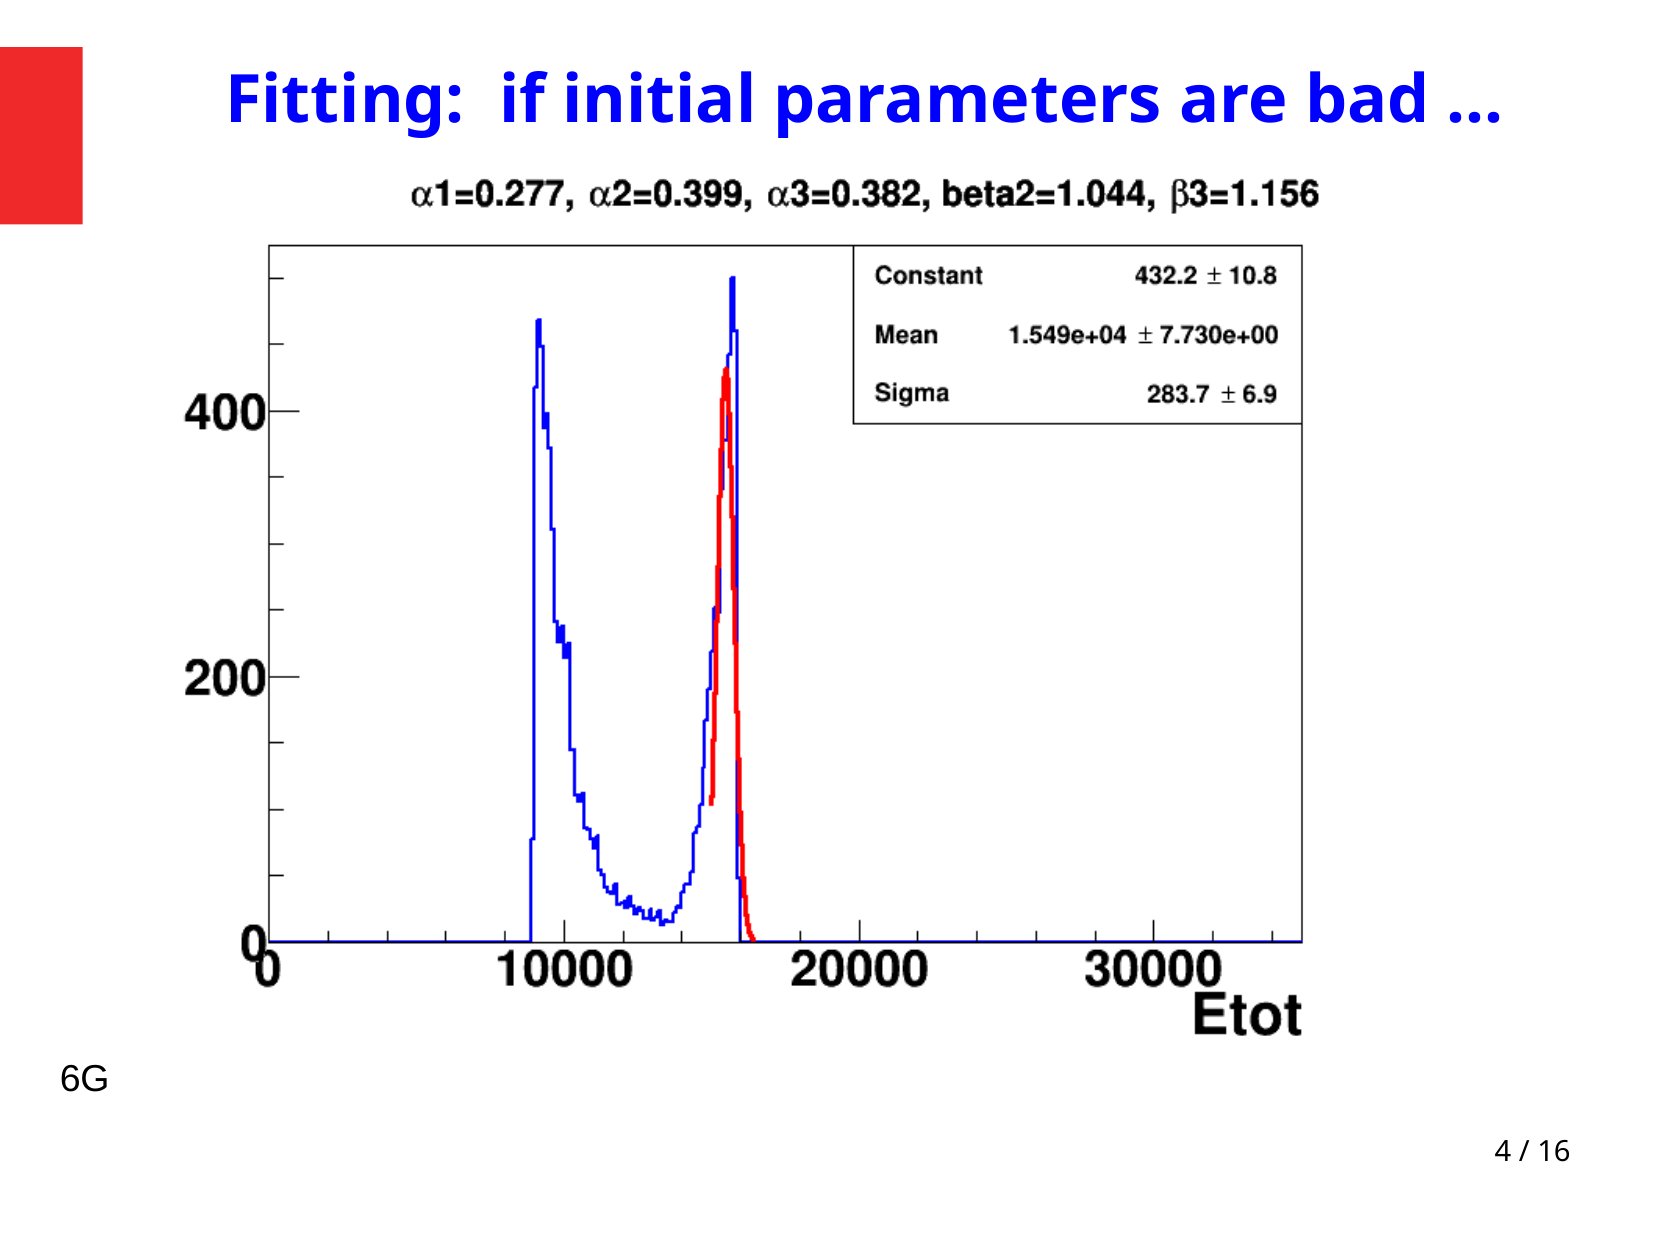

# Fitting: if initial parameters are bad ...
6G
4